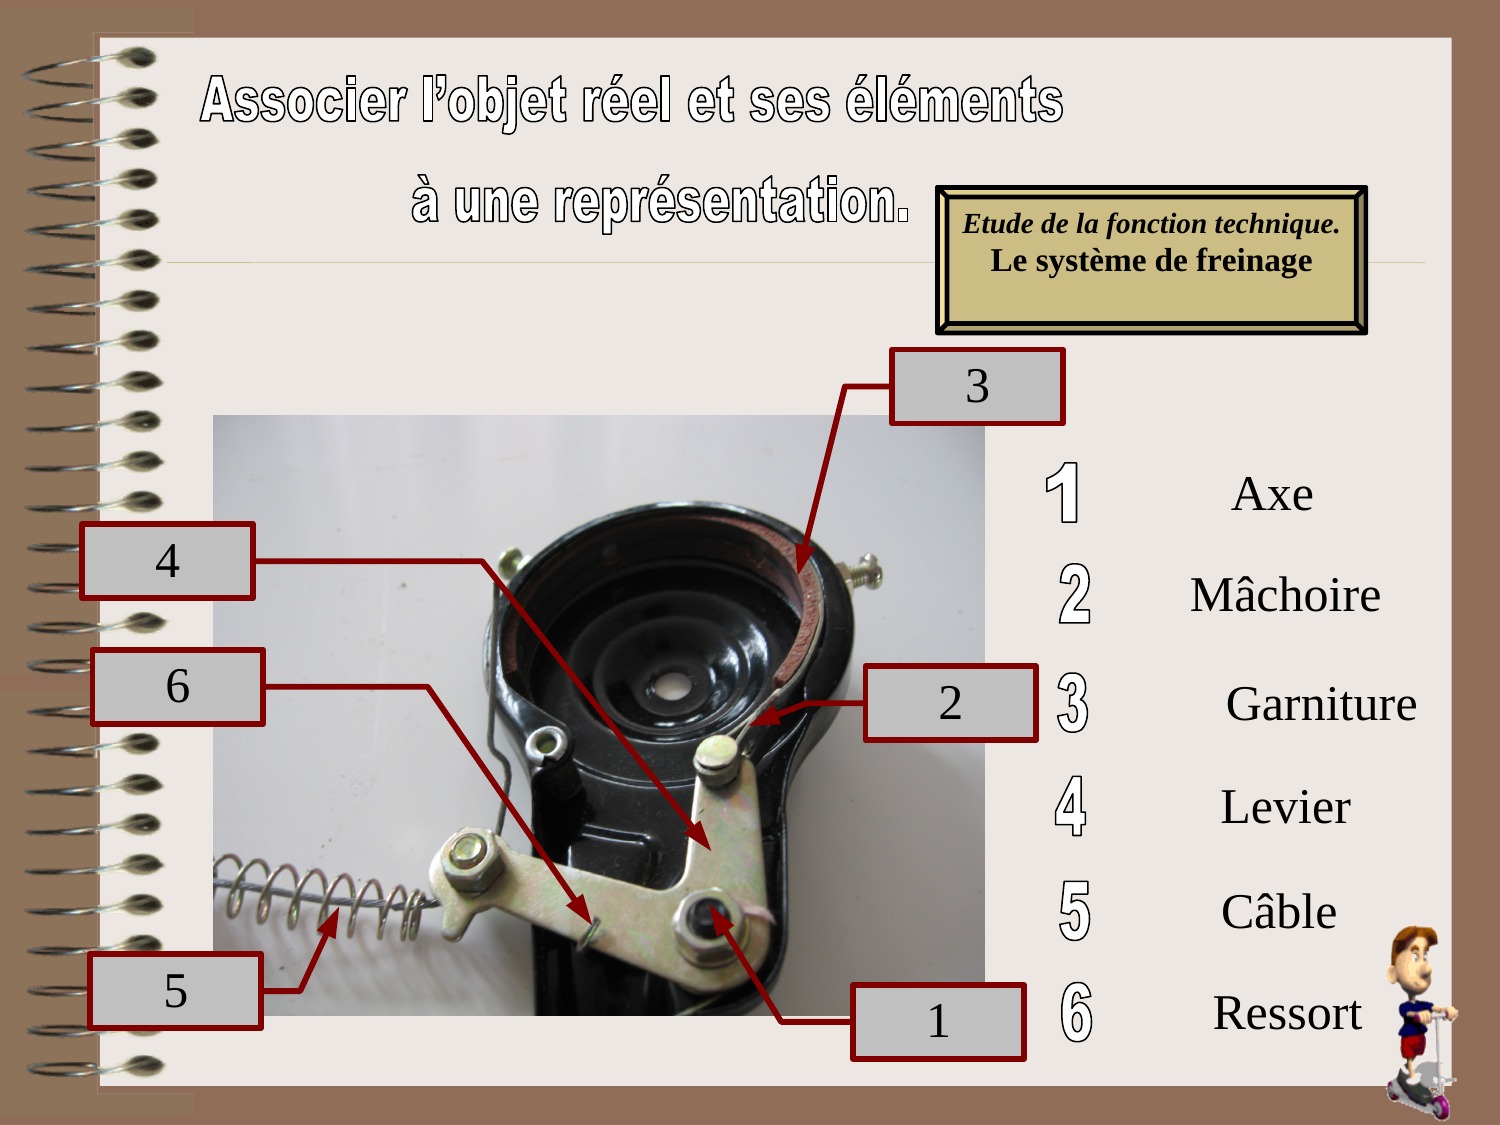

Etude de la fonction technique.
Le système de freinage
Axe
Mâchoire
Garniture
Levier
Câble
Ressort